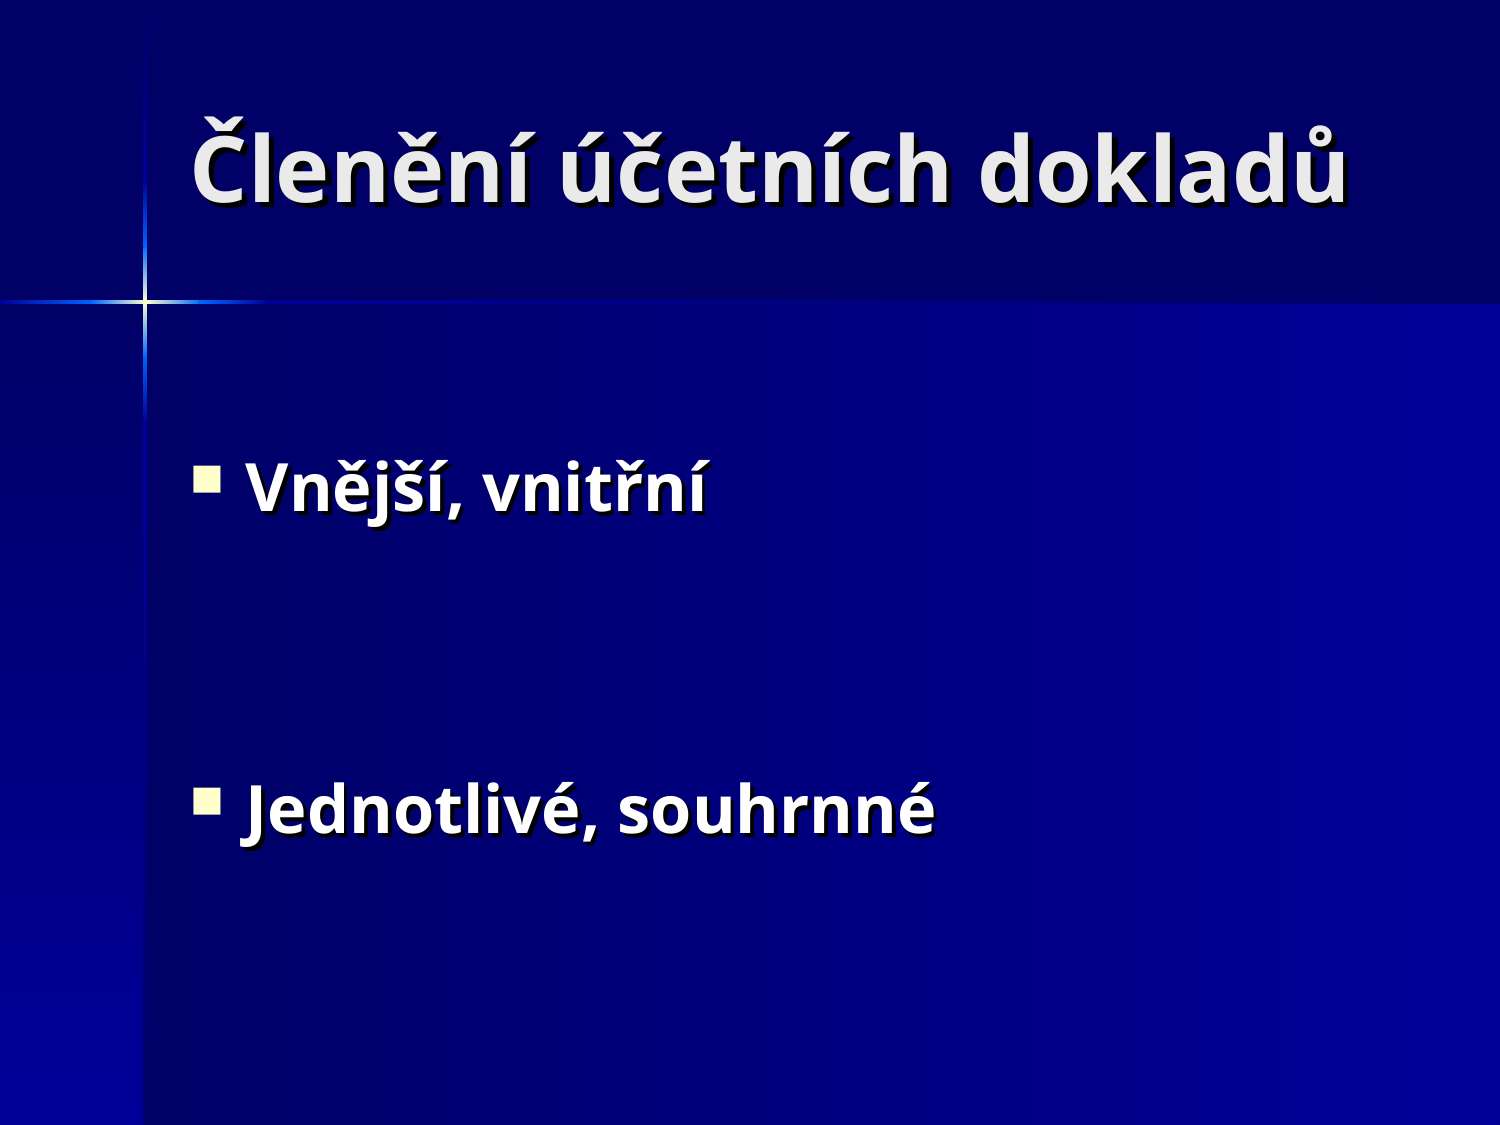

# Členění účetních dokladů
Vnější, vnitřní
Jednotlivé, souhrnné